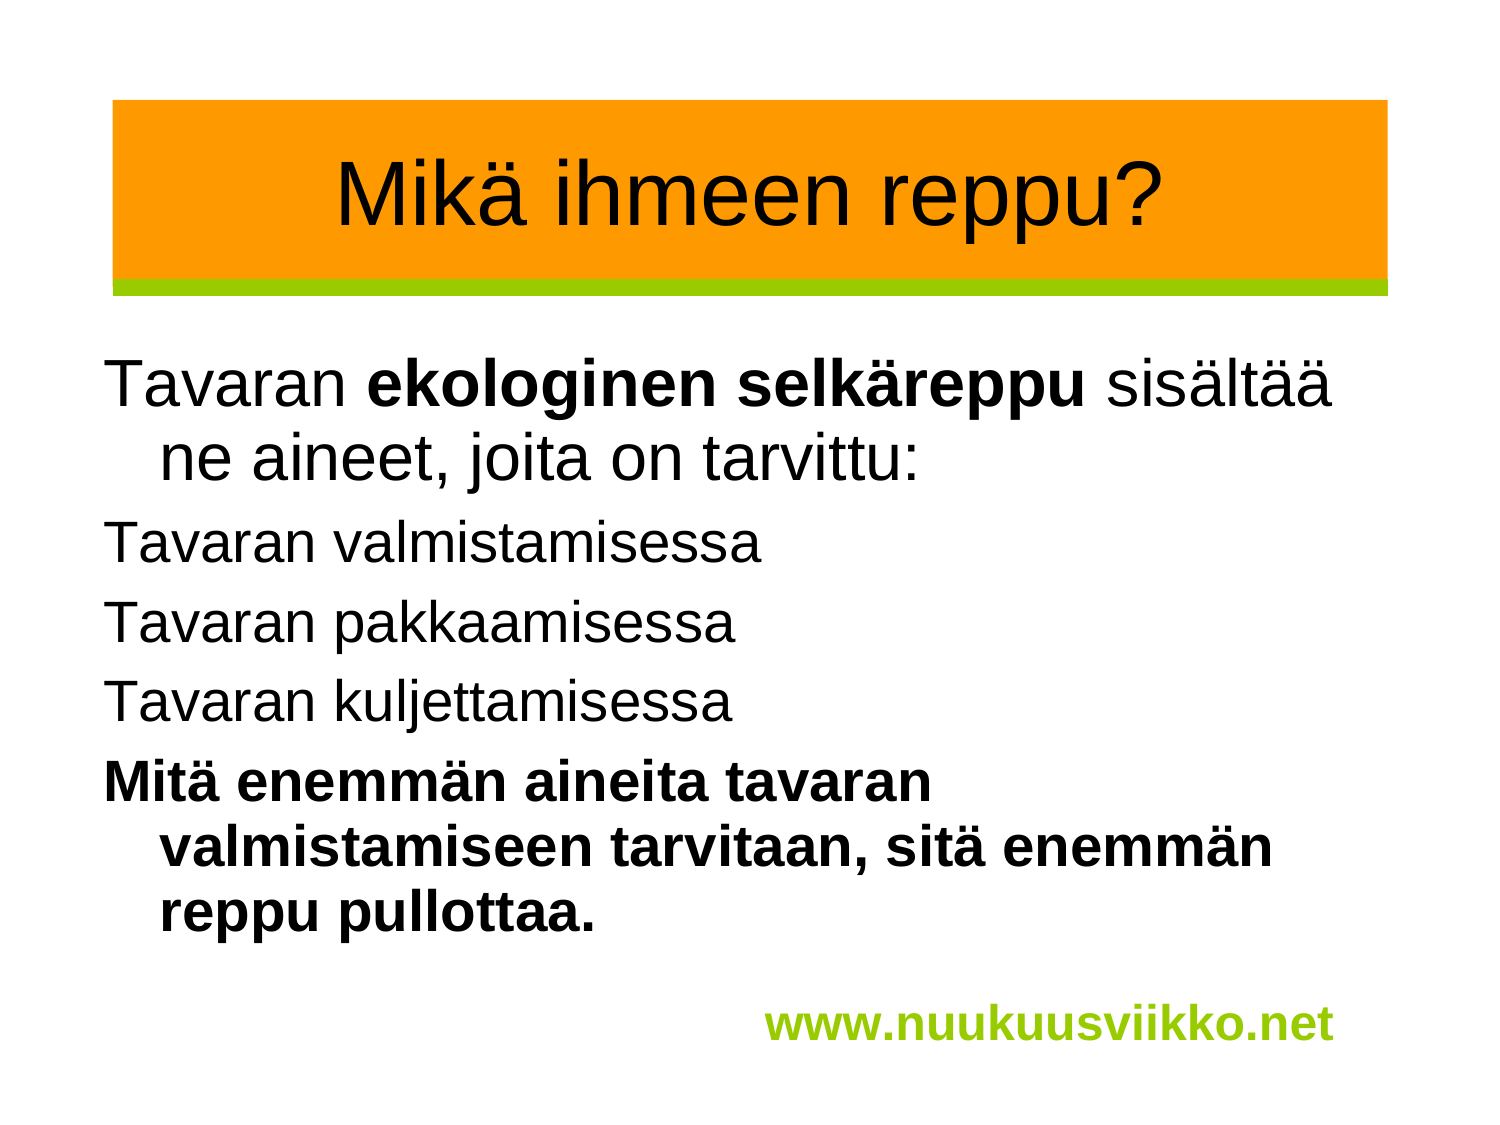

# Mikä ihmeen reppu?
Tavaran ekologinen selkäreppu sisältää ne aineet, joita on tarvittu:
Tavaran valmistamisessa
Tavaran pakkaamisessa
Tavaran kuljettamisessa
Mitä enemmän aineita tavaran valmistamiseen tarvitaan, sitä enemmän reppu pullottaa.
www.nuukuusviikko.net